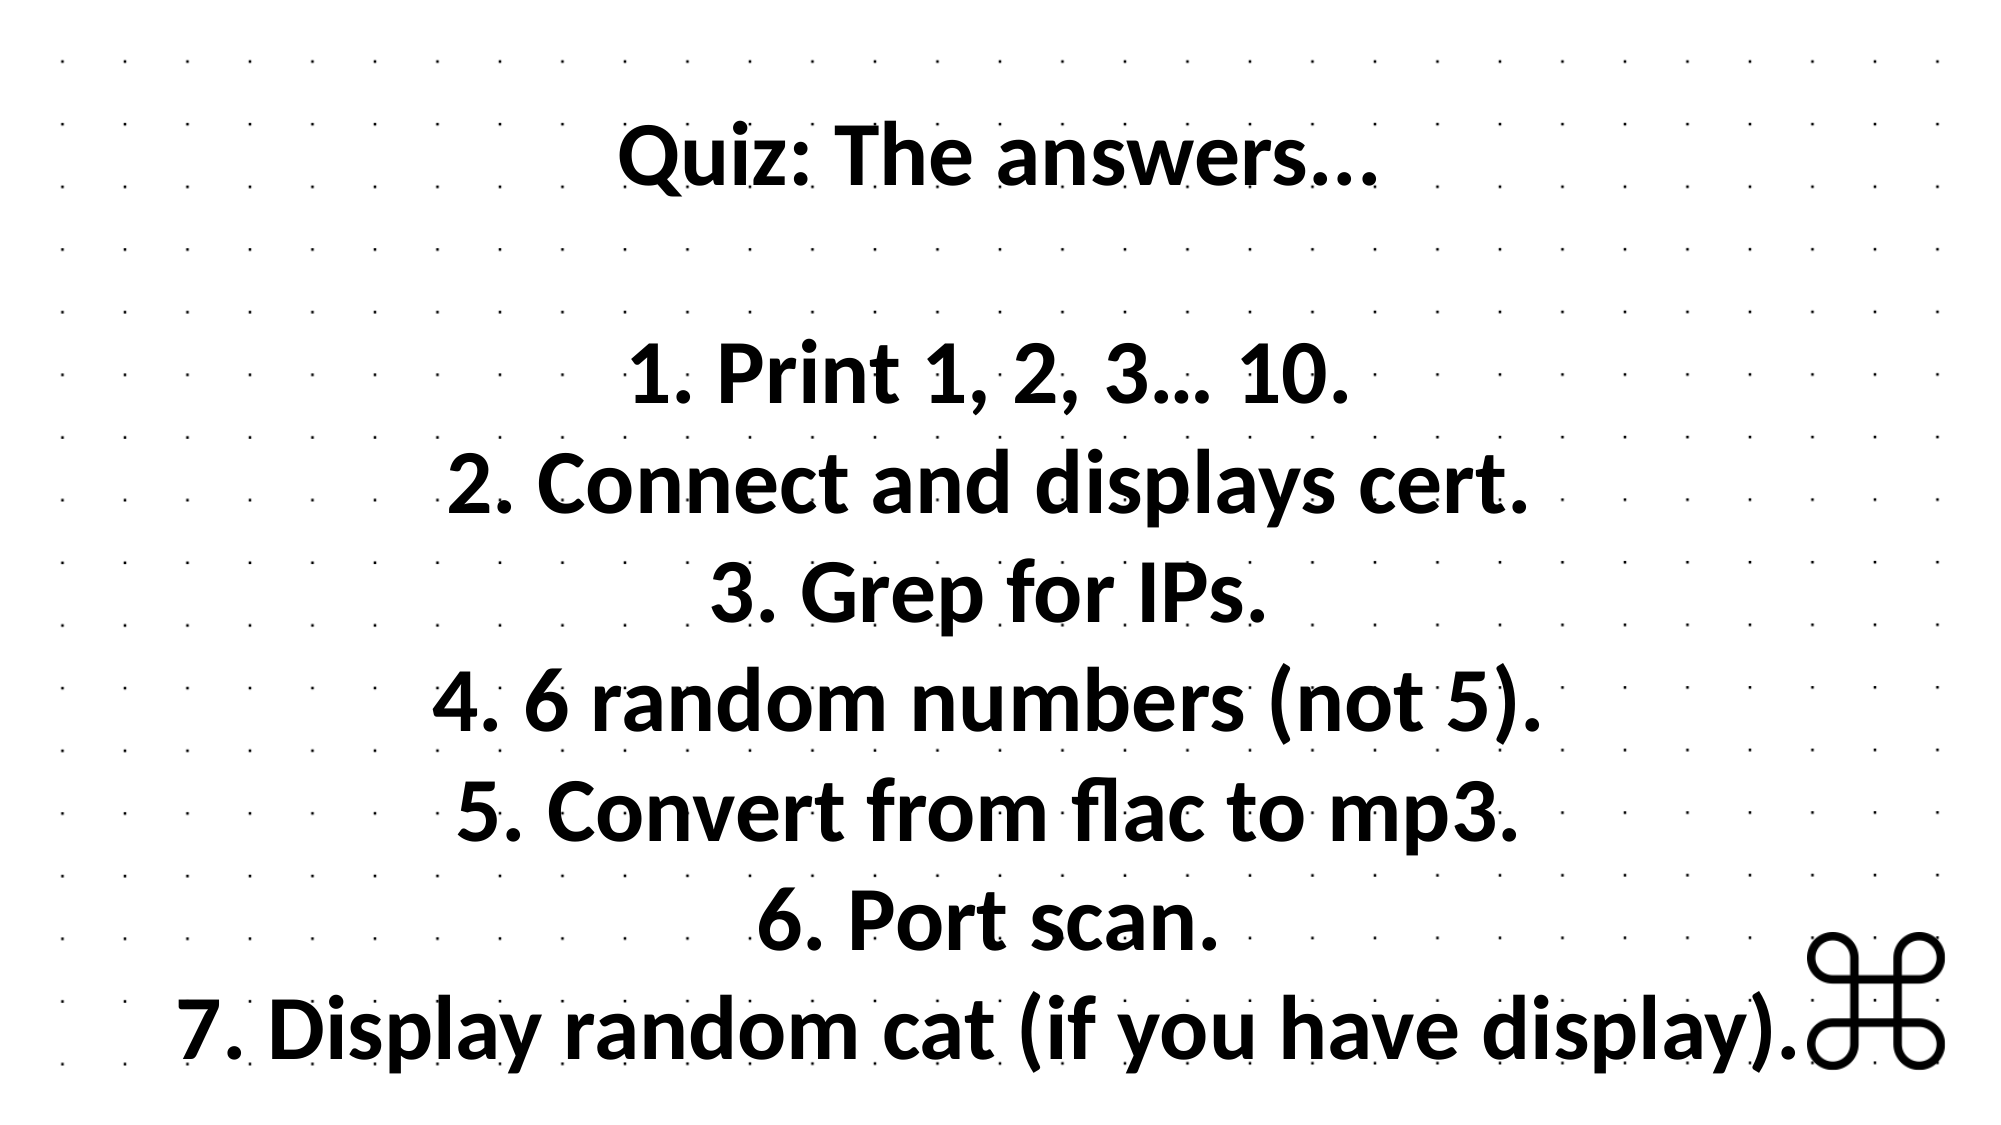

Quiz: The answers...
1. Print 1, 2, 3… 10.
2. Connect and displays cert.
3. Grep for IPs.
4. 6 random numbers (not 5).
5. Convert from flac to mp3.
6. Port scan.
7. Display random cat (if you have display).